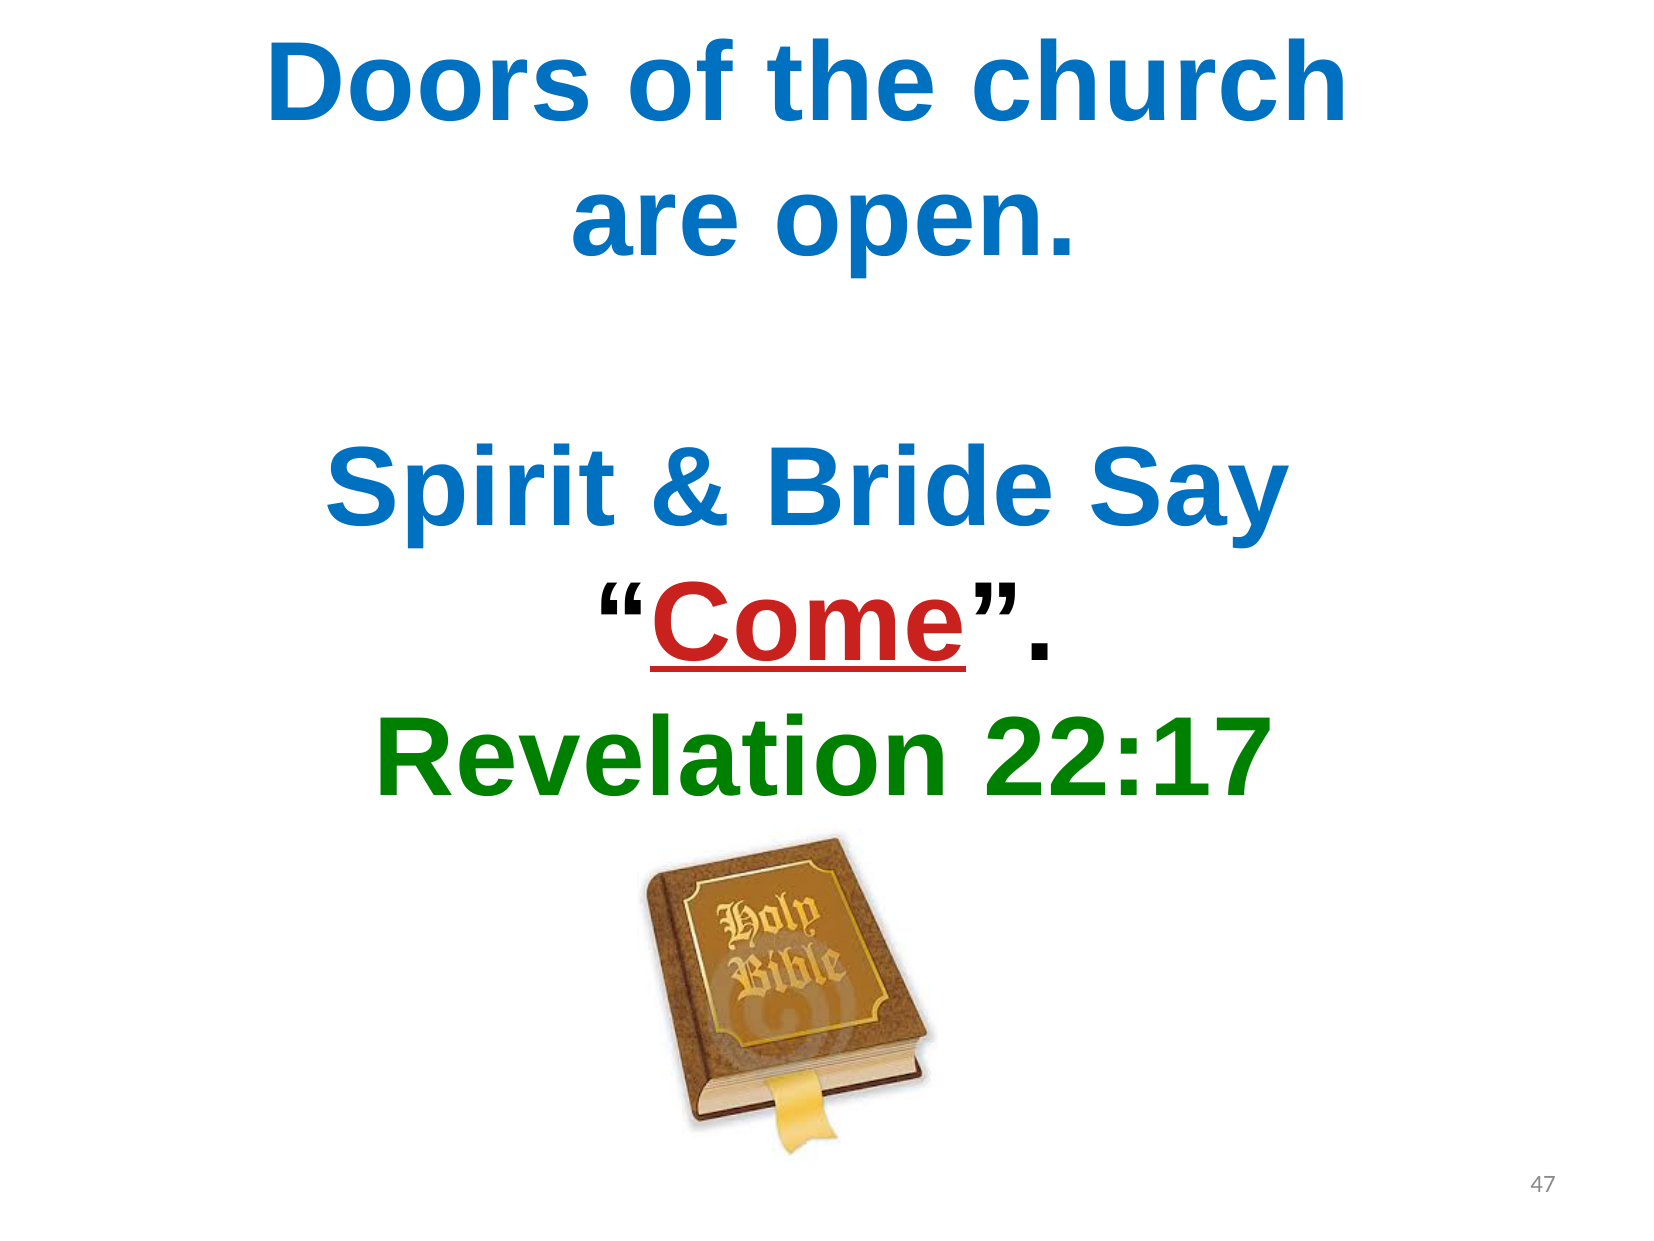

Doors of the church
are open.
Spirit & Bride Say
“Come”.
Revelation 22:17
#